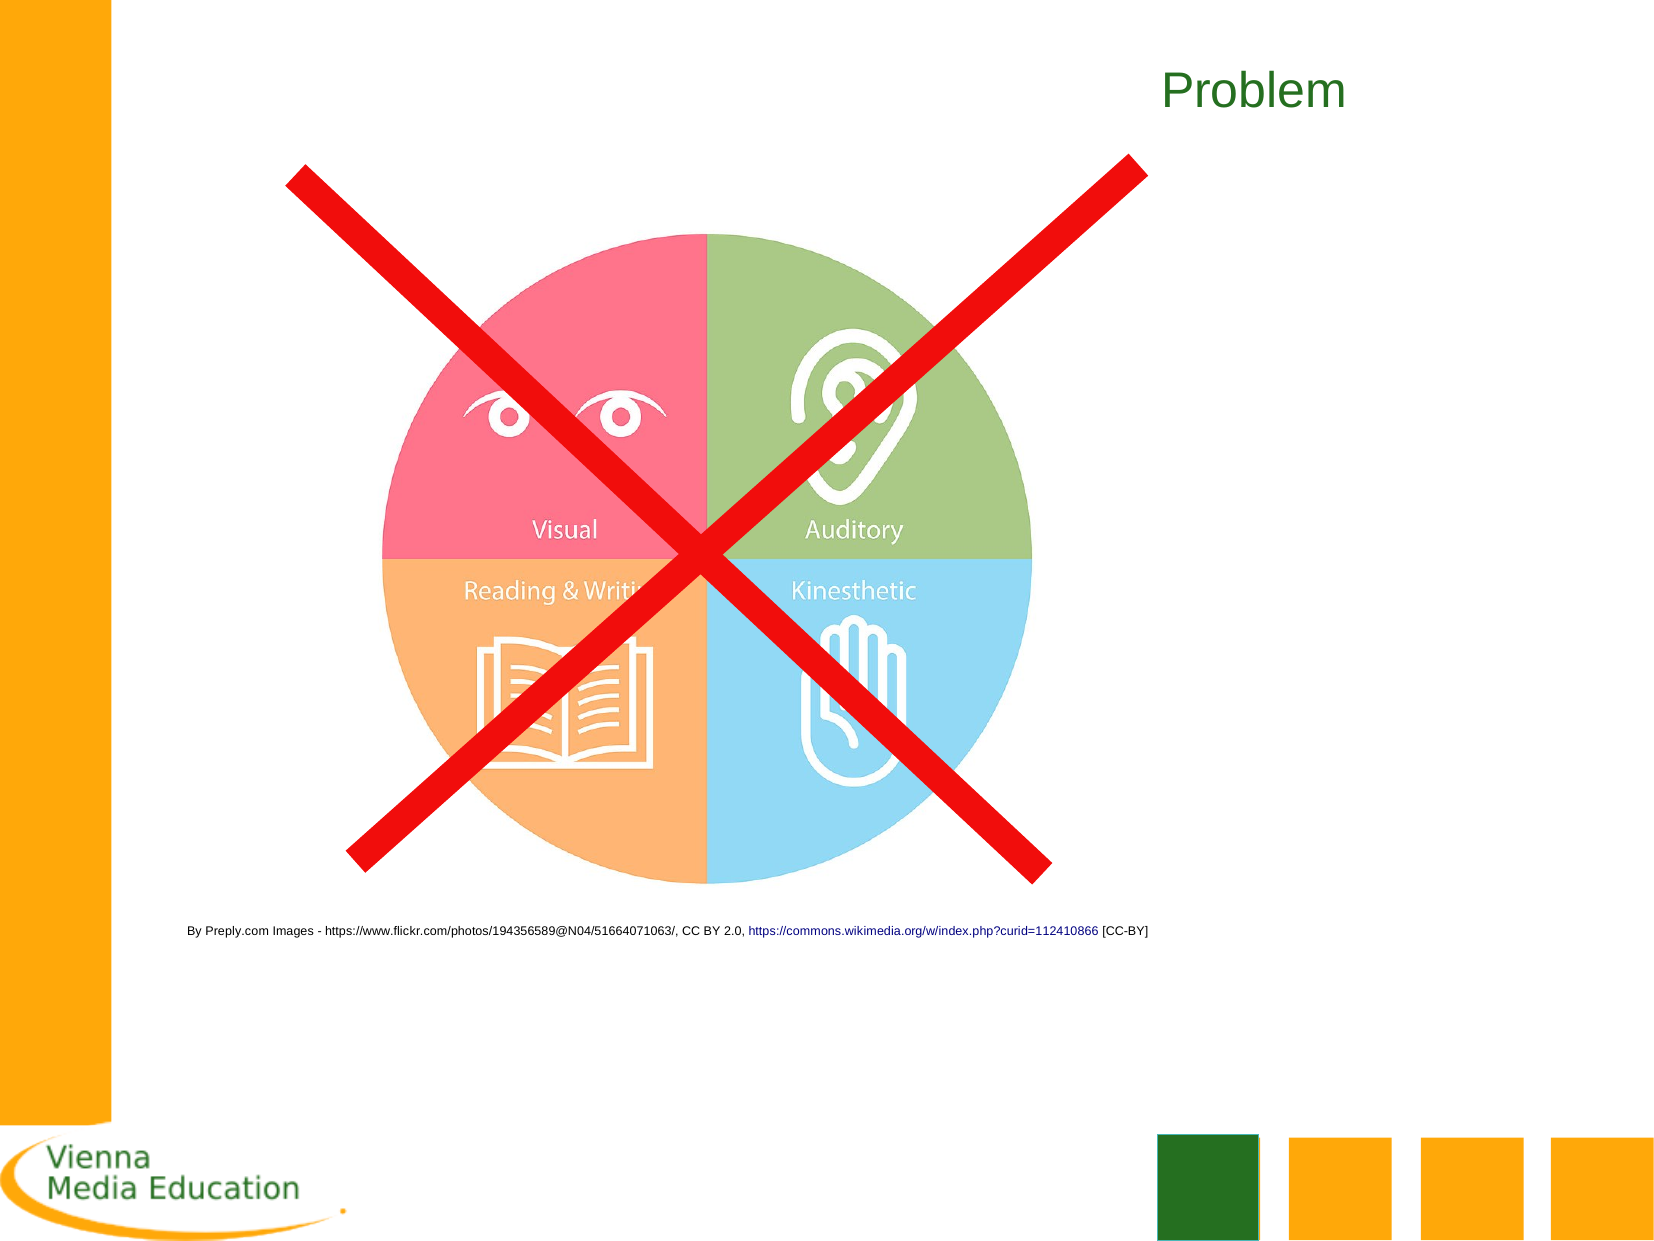

Problem
By Preply.com Images - https://www.flickr.com/photos/194356589@N04/51664071063/, CC BY 2.0, https://commons.wikimedia.org/w/index.php?curid=112410866 [CC-BY]